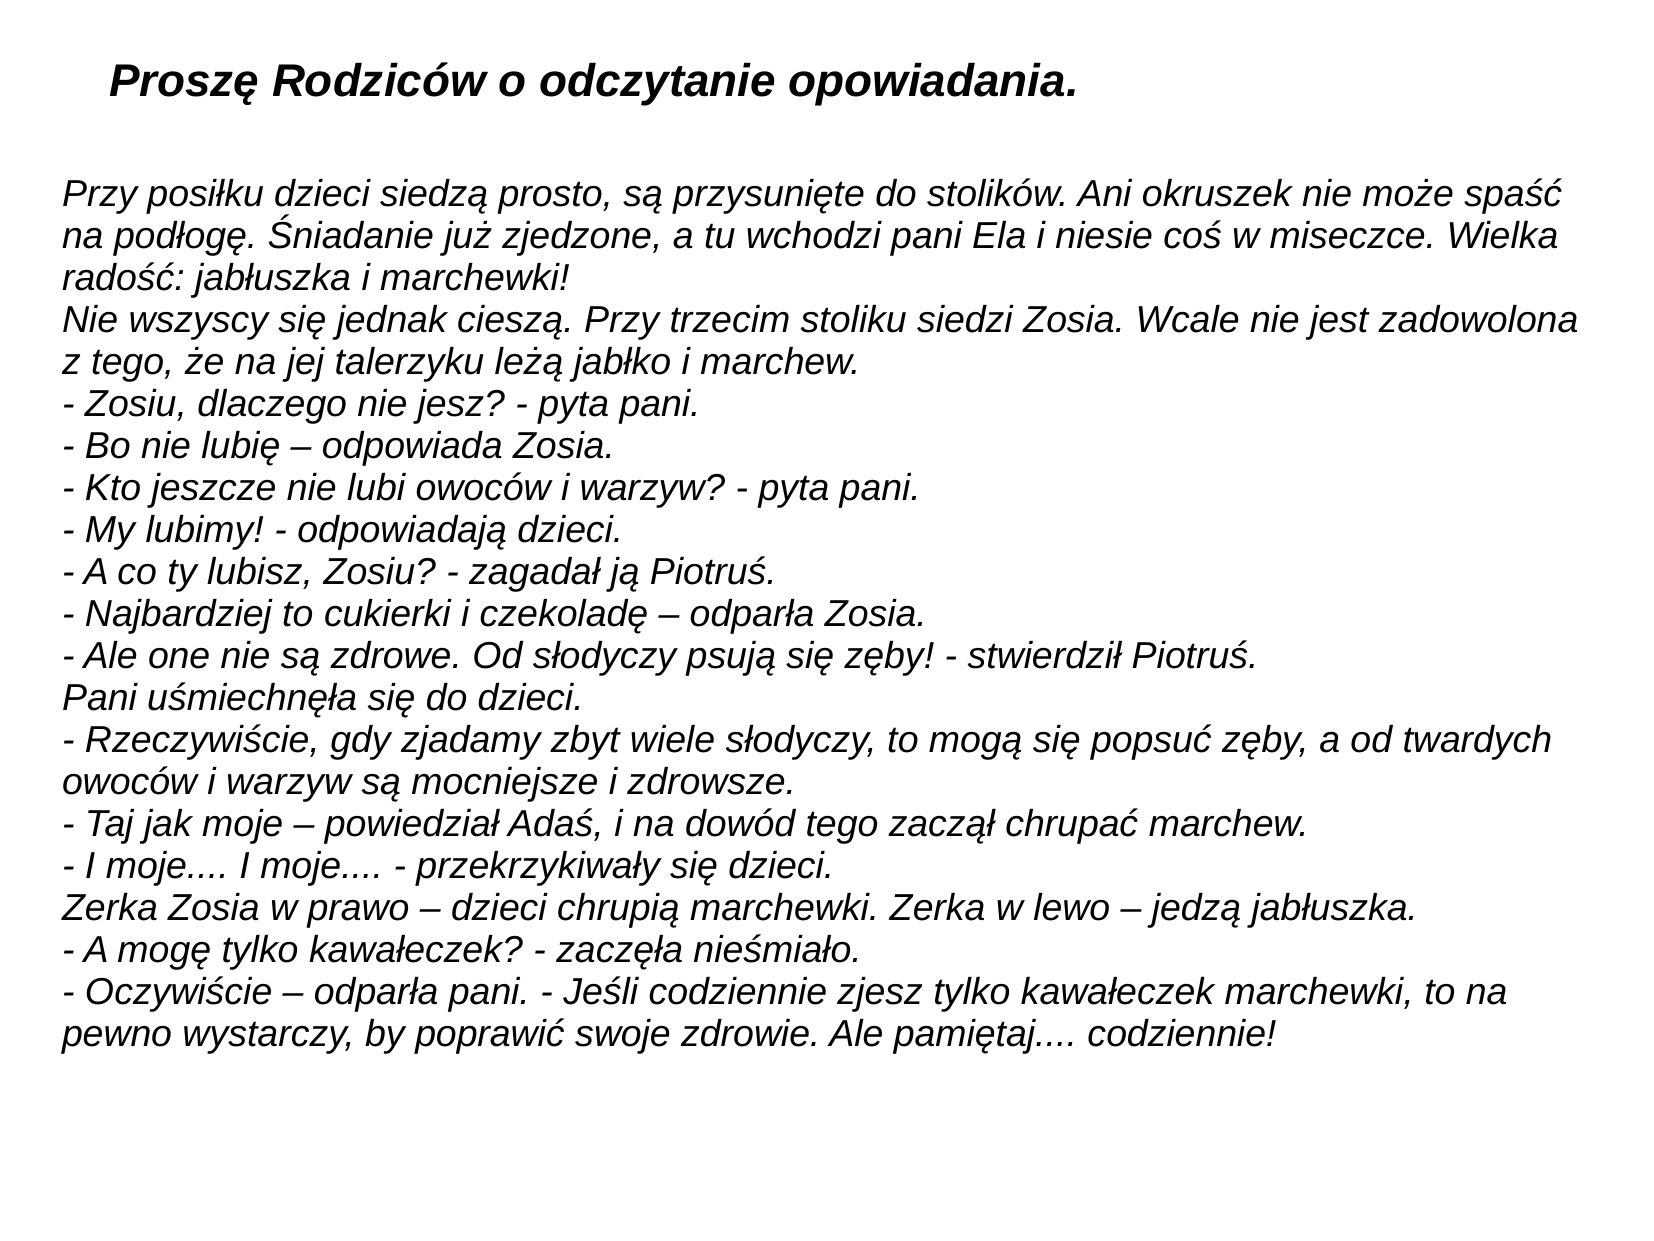

Proszę Rodziców o odczytanie opowiadania.
Przy posiłku dzieci siedzą prosto, są przysunięte do stolików. Ani okruszek nie może spaść na podłogę. Śniadanie już zjedzone, a tu wchodzi pani Ela i niesie coś w miseczce. Wielka radość: jabłuszka i marchewki!
Nie wszyscy się jednak cieszą. Przy trzecim stoliku siedzi Zosia. Wcale nie jest zadowolona z tego, że na jej talerzyku leżą jabłko i marchew.
- Zosiu, dlaczego nie jesz? - pyta pani.
- Bo nie lubię – odpowiada Zosia.
- Kto jeszcze nie lubi owoców i warzyw? - pyta pani.
- My lubimy! - odpowiadają dzieci.
- A co ty lubisz, Zosiu? - zagadał ją Piotruś.
- Najbardziej to cukierki i czekoladę – odparła Zosia.
- Ale one nie są zdrowe. Od słodyczy psują się zęby! - stwierdził Piotruś.
Pani uśmiechnęła się do dzieci.
- Rzeczywiście, gdy zjadamy zbyt wiele słodyczy, to mogą się popsuć zęby, a od twardych owoców i warzyw są mocniejsze i zdrowsze.
- Taj jak moje – powiedział Adaś, i na dowód tego zaczął chrupać marchew.
- I moje.... I moje.... - przekrzykiwały się dzieci.
Zerka Zosia w prawo – dzieci chrupią marchewki. Zerka w lewo – jedzą jabłuszka.
- A mogę tylko kawałeczek? - zaczęła nieśmiało.
- Oczywiście – odparła pani. - Jeśli codziennie zjesz tylko kawałeczek marchewki, to na pewno wystarczy, by poprawić swoje zdrowie. Ale pamiętaj.... codziennie!